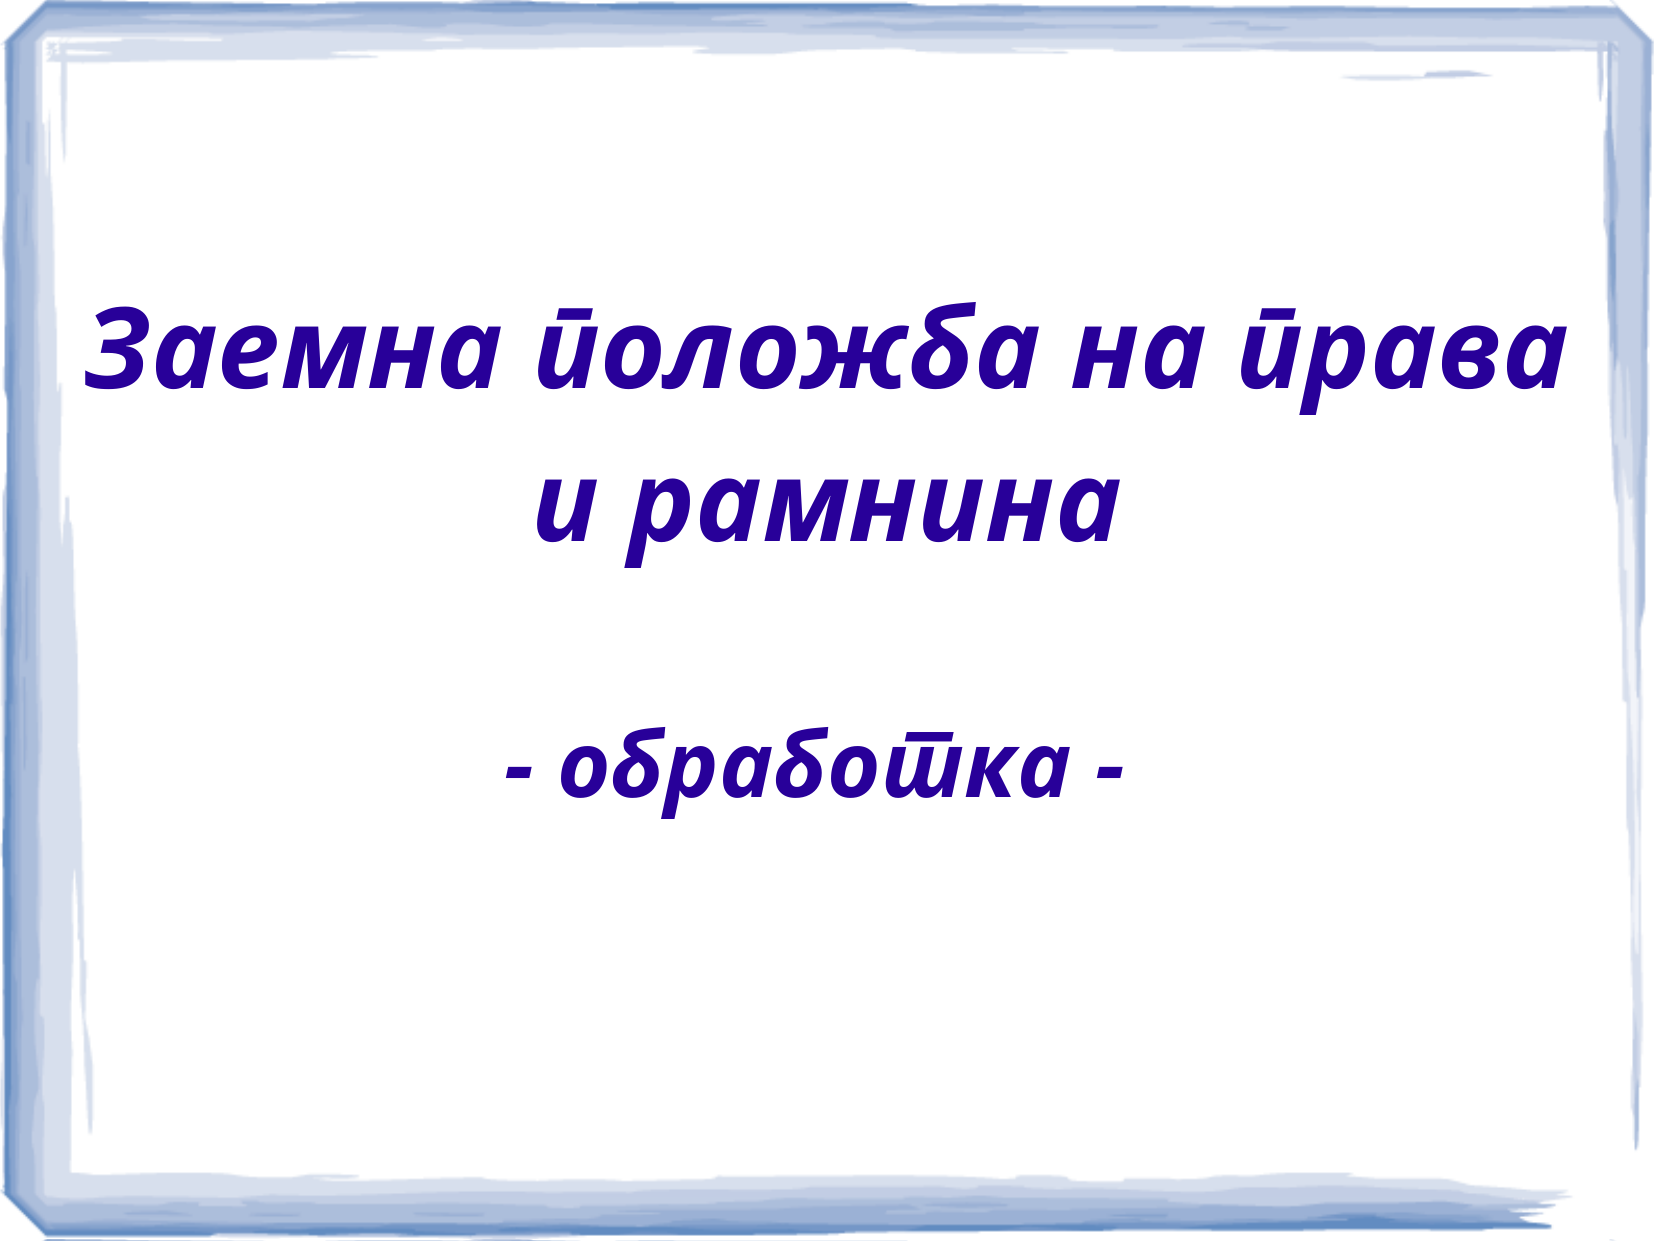

# Заемна положба на права и рамнина
- обработка -